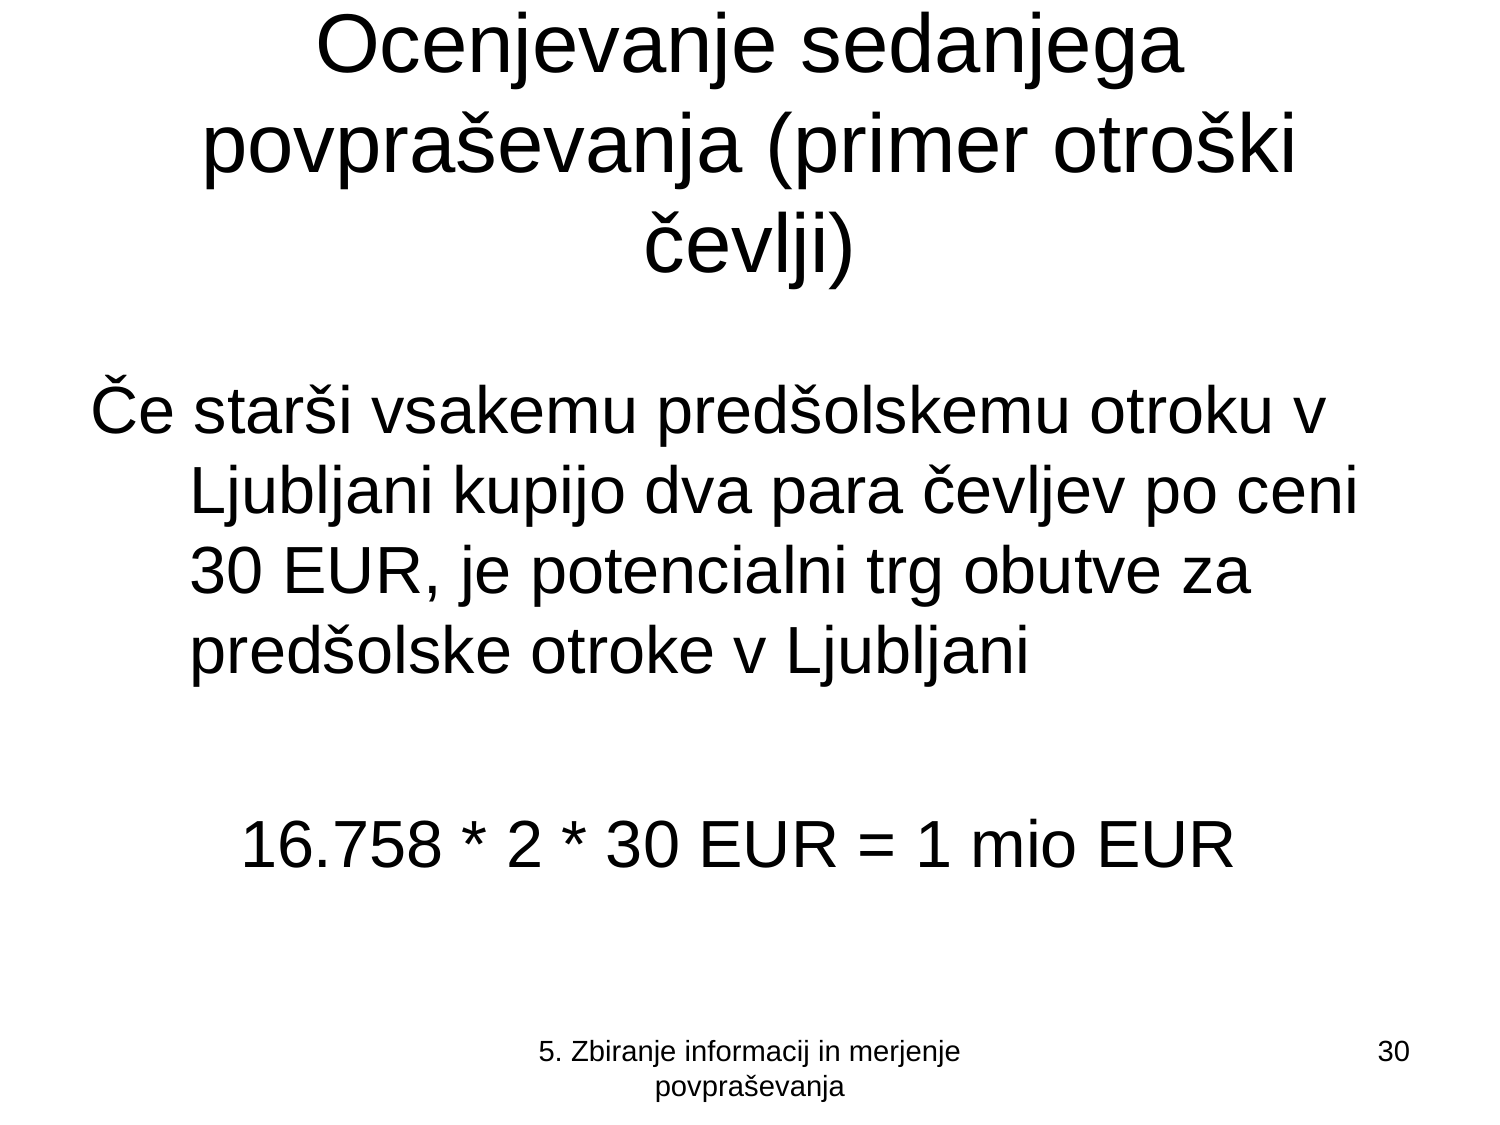

# Ocenjevanje sedanjega povpraševanja (primer otroški čevlji)
Če starši vsakemu predšolskemu otroku v Ljubljani kupijo dva para čevljev po ceni 30 EUR, je potencialni trg obutve za predšolske otroke v Ljubljani
		16.758 * 2 * 30 EUR = 1 mio EUR
5. Zbiranje informacij in merjenje povpraševanja